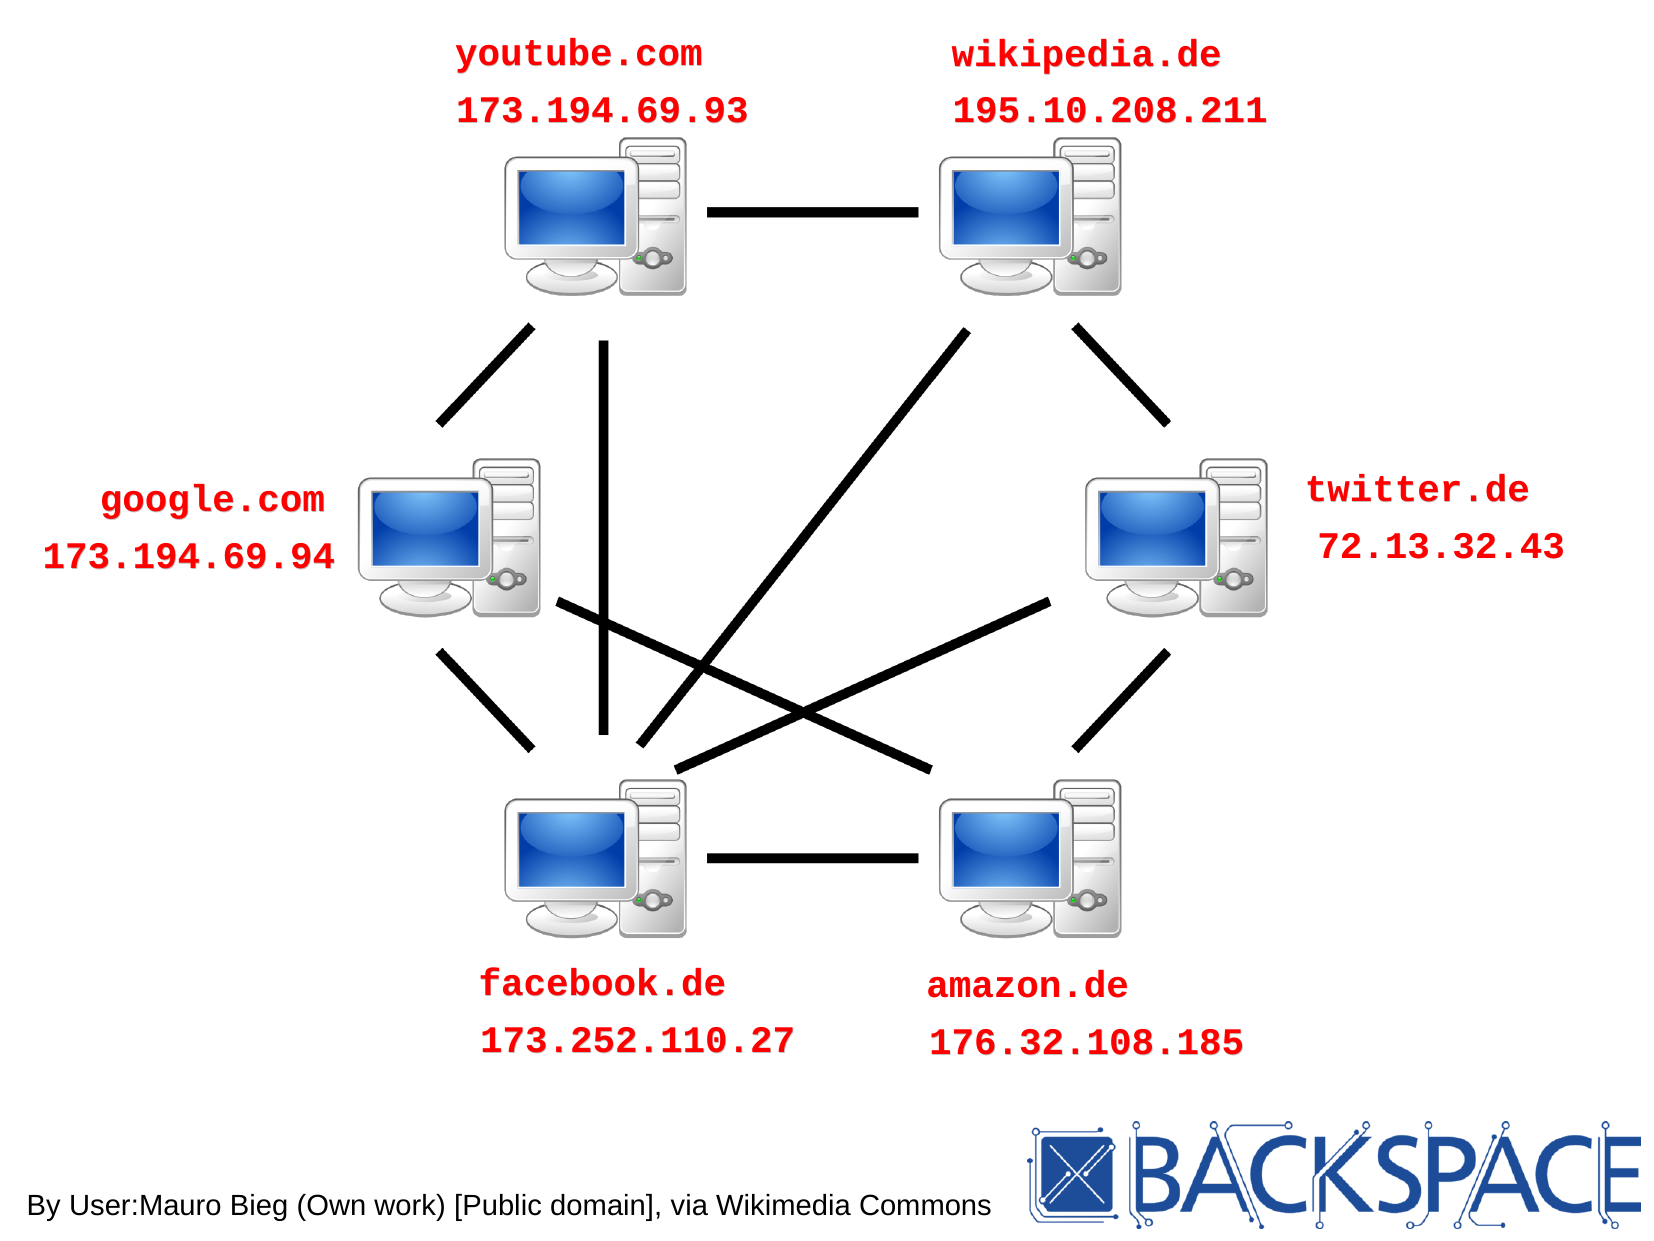

youtube.com
wikipedia.de
173.194.69.93
195.10.208.211
twitter.de
google.com
72.13.32.43
173.194.69.94
facebook.de
amazon.de
173.252.110.27
176.32.108.185
By User:Mauro Bieg (Own work) [Public domain], via Wikimedia Commons